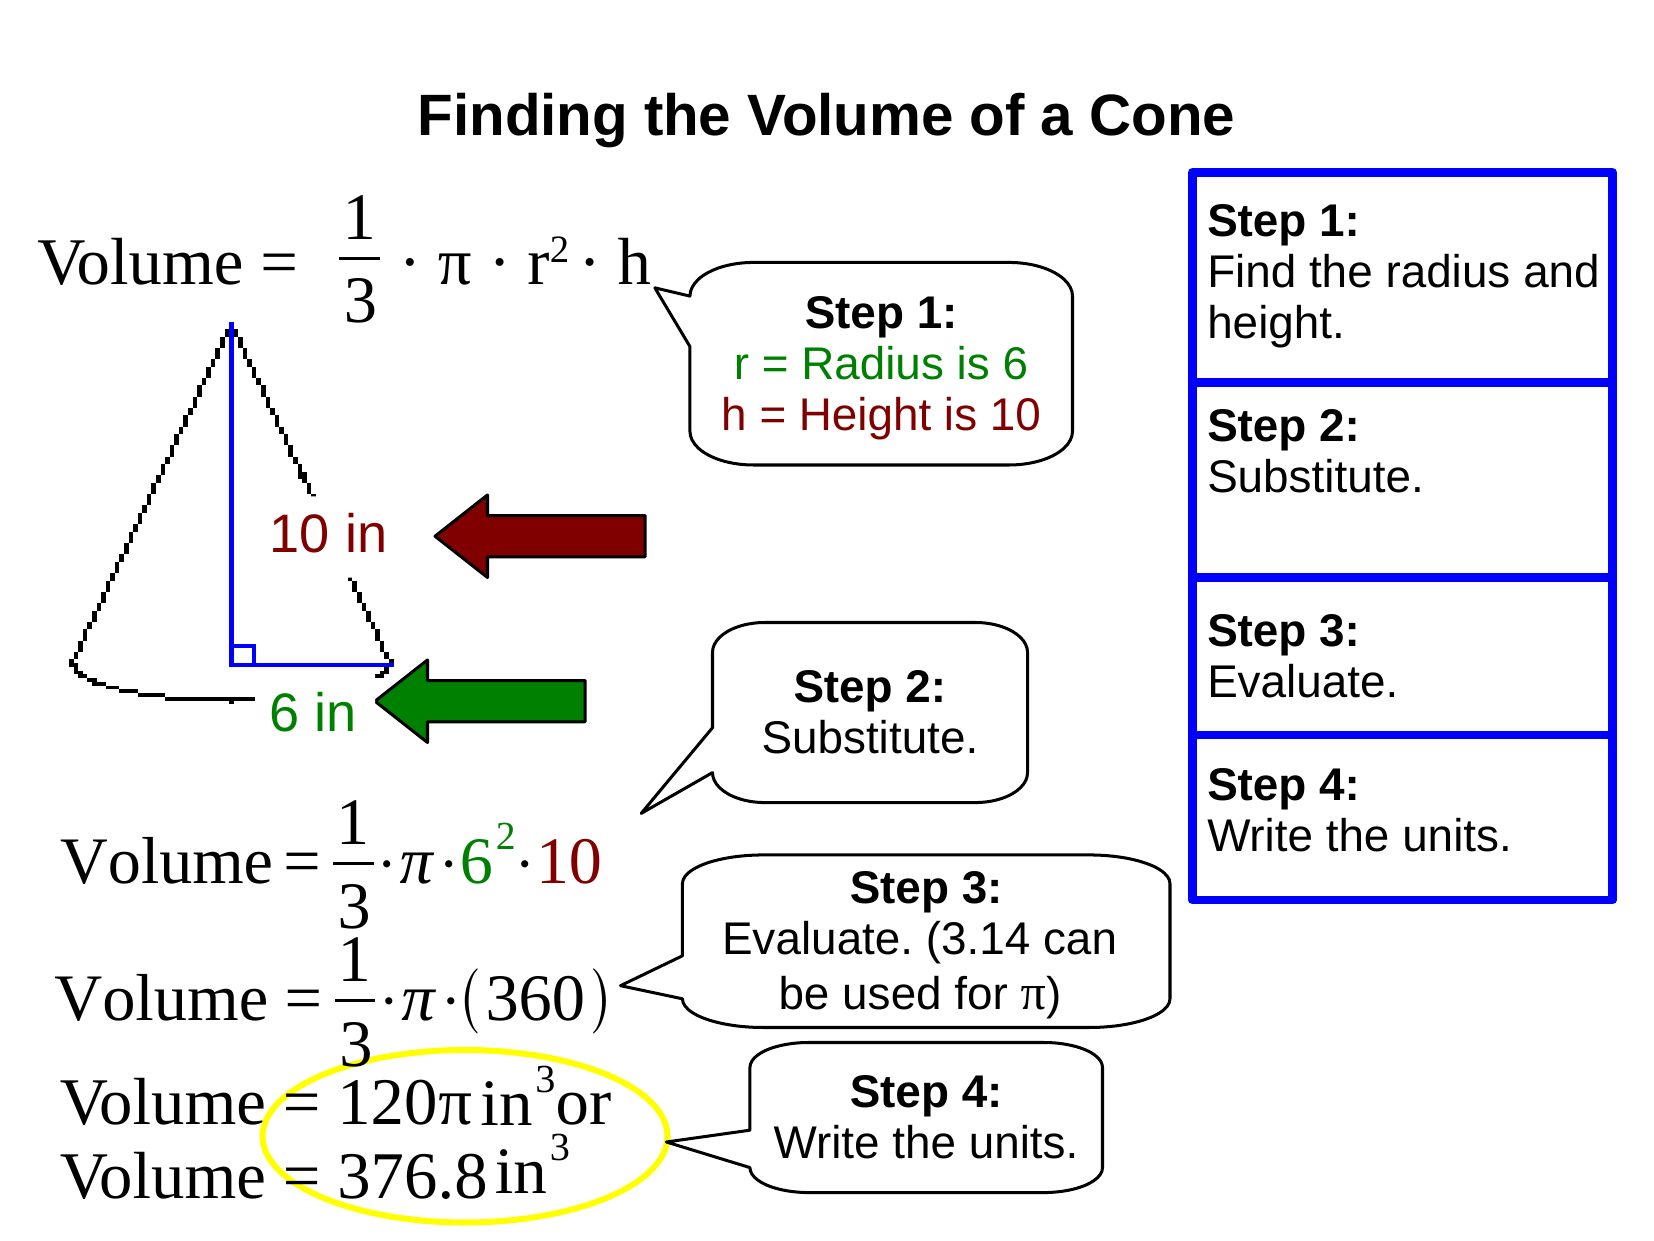

Finding the Volume of a Cone
Step 1:
Find the radius and height.
Step 2:
Substitute.
Step 3:
Evaluate.
Step 4:
Write the units.
Volume = · π · r2 · h
Step 1:
r = Radius is 6
h = Height is 10
10 in
Step 2:
Substitute.
6 in
Step 3:
Evaluate. (3.14 can
be used for π)
Step 4:
Write the units.
Volume = 120π or
Volume = 376.8